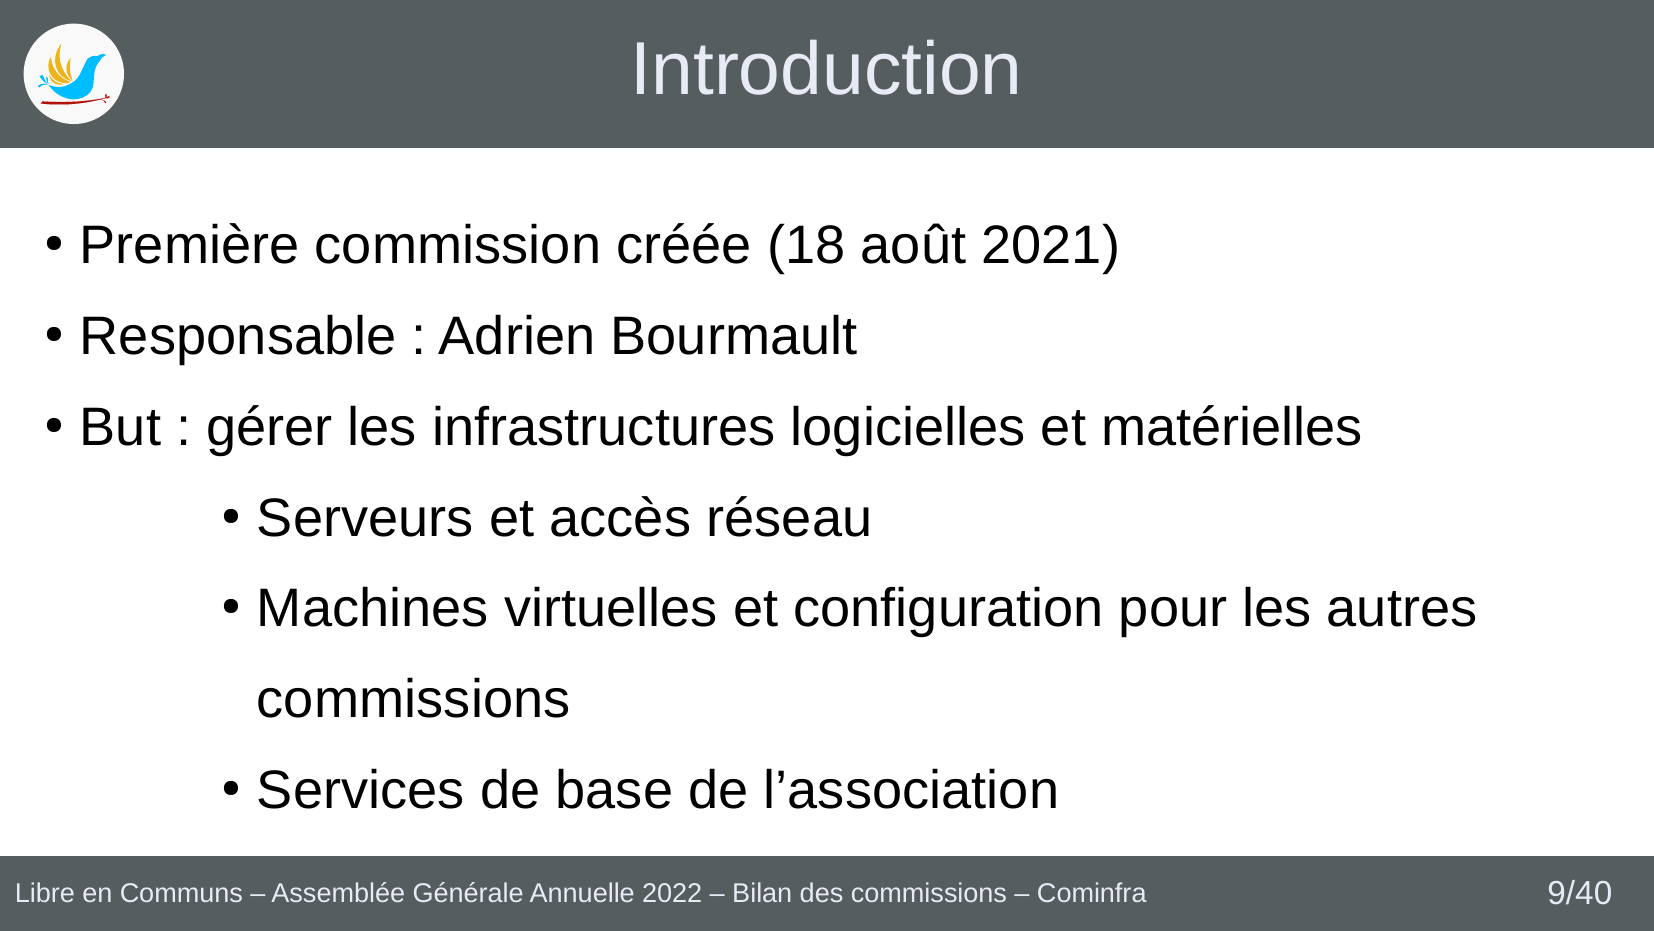

Introduction
Première commission créée (18 août 2021)
Responsable : Adrien Bourmault
But : gérer les infrastructures logicielles et matérielles
Serveurs et accès réseau
Machines virtuelles et configuration pour les autres commissions
Services de base de l’association
Libre en Communs – Assemblée Générale Annuelle 2022 – Bilan des commissions – Cominfra